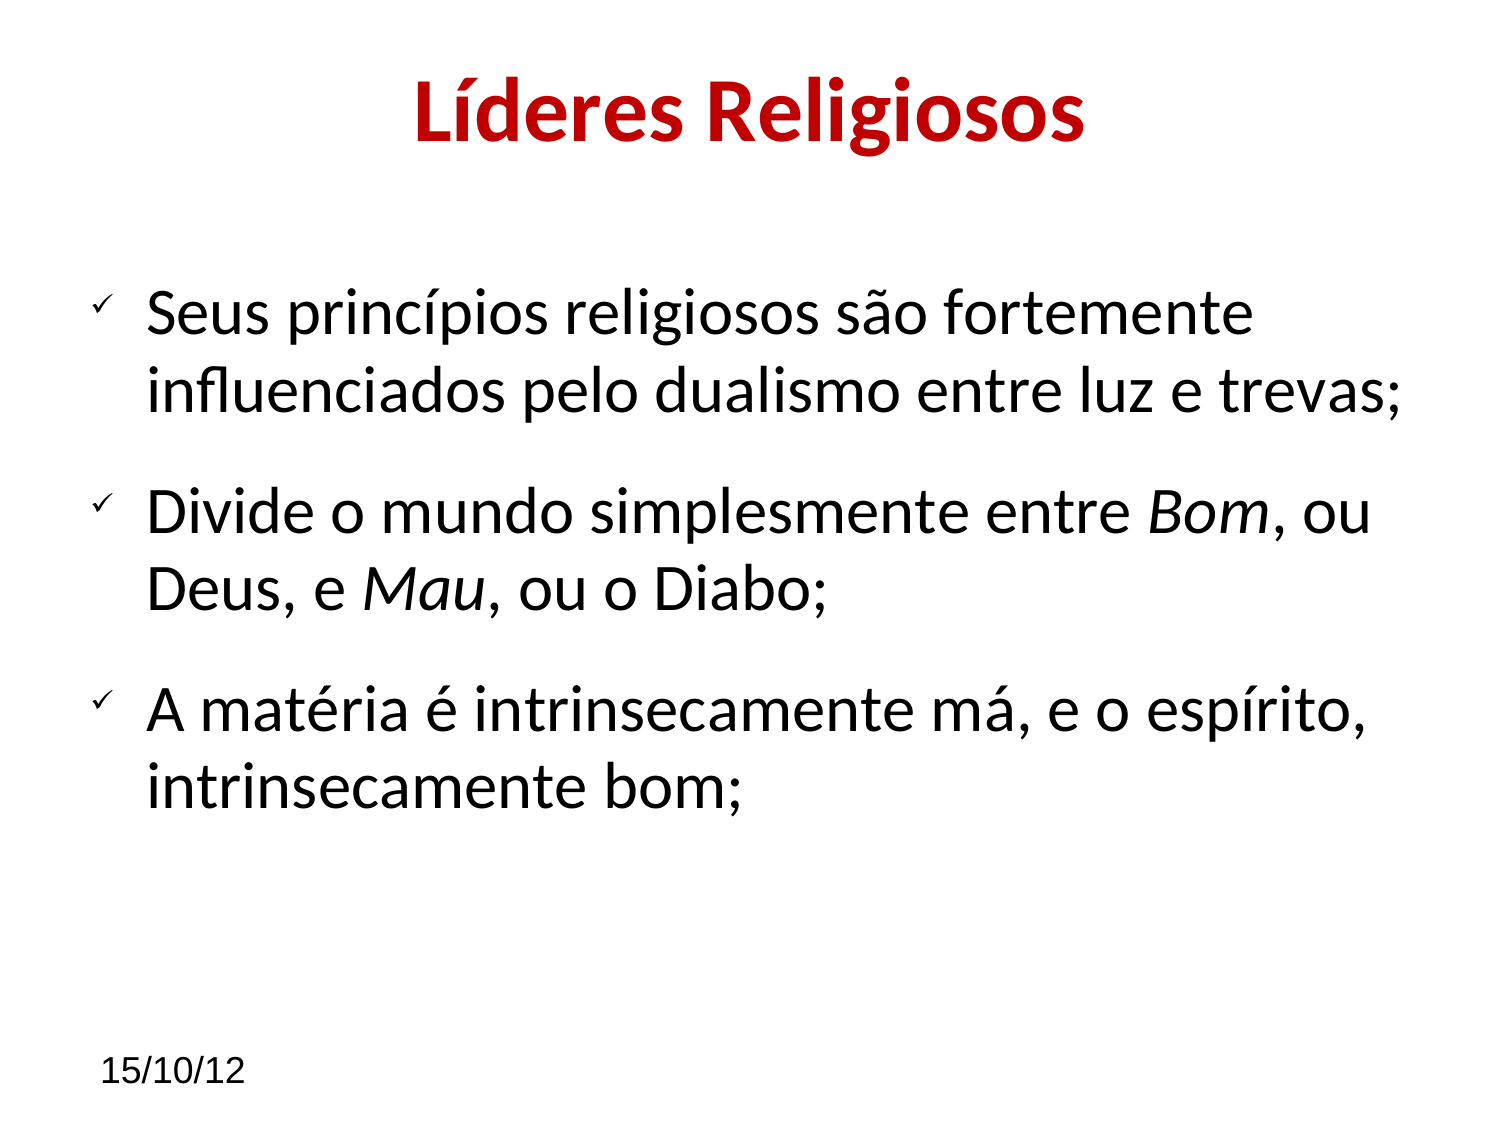

# Líderes Religiosos
Seus princípios religiosos são fortemente influenciados pelo dualismo entre luz e trevas;
Divide o mundo simplesmente entre Bom, ou Deus, e Mau, ou o Diabo;
A matéria é intrinsecamente má, e o espírito, intrinsecamente bom;